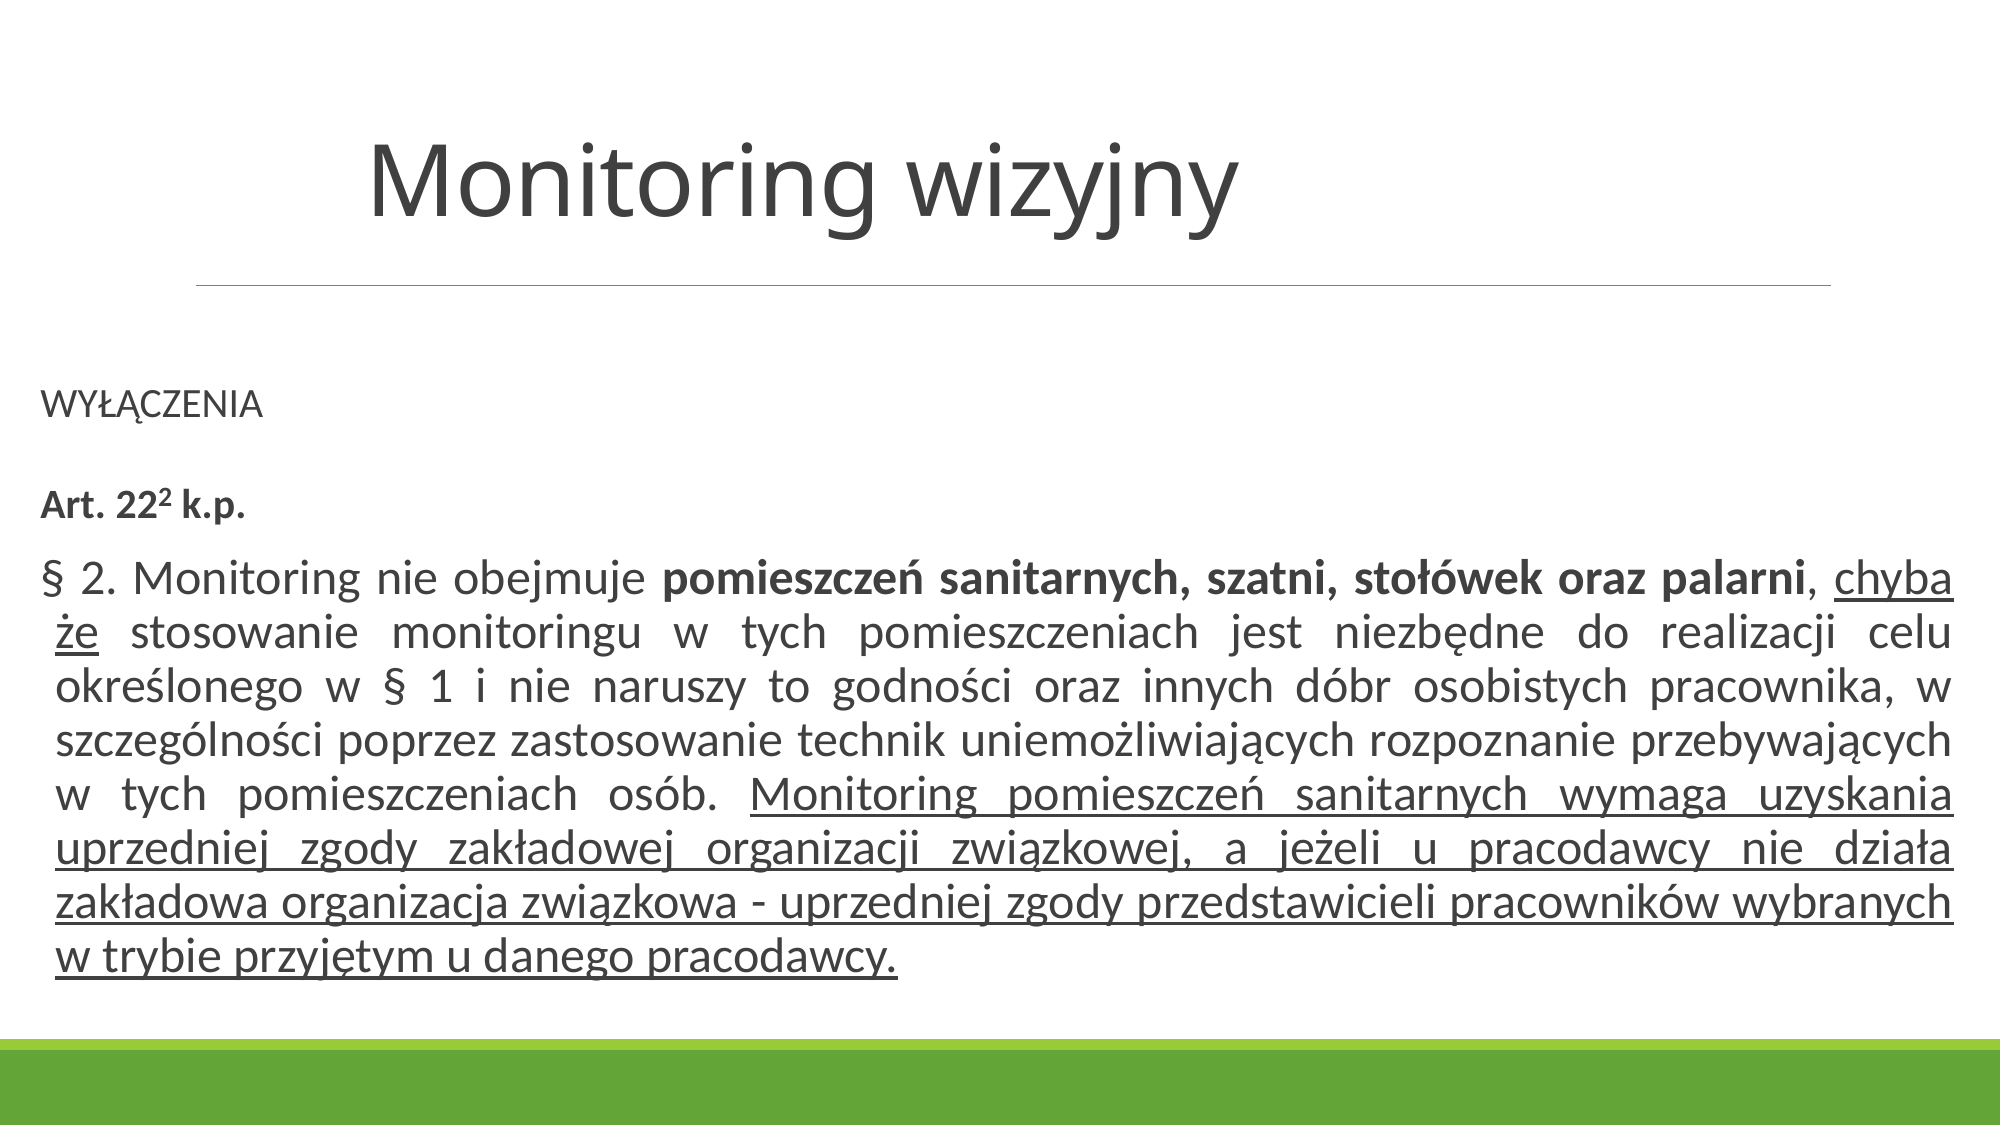

# Monitoring wizyjny
WYŁĄCZENIA
Art. 222 k.p.
§ 2. Monitoring nie obejmuje pomieszczeń sanitarnych, szatni, stołówek oraz palarni, chyba że stosowanie monitoringu w tych pomieszczeniach jest niezbędne do realizacji celu określonego w § 1 i nie naruszy to godności oraz innych dóbr osobistych pracownika, w szczególności poprzez zastosowanie technik uniemożliwiających rozpoznanie przebywających w tych pomieszczeniach osób. Monitoring pomieszczeń sanitarnych wymaga uzyskania uprzedniej zgody zakładowej organizacji związkowej, a jeżeli u pracodawcy nie działa zakładowa organizacja związkowa - uprzedniej zgody przedstawicieli pracowników wybranych w trybie przyjętym u danego pracodawcy.